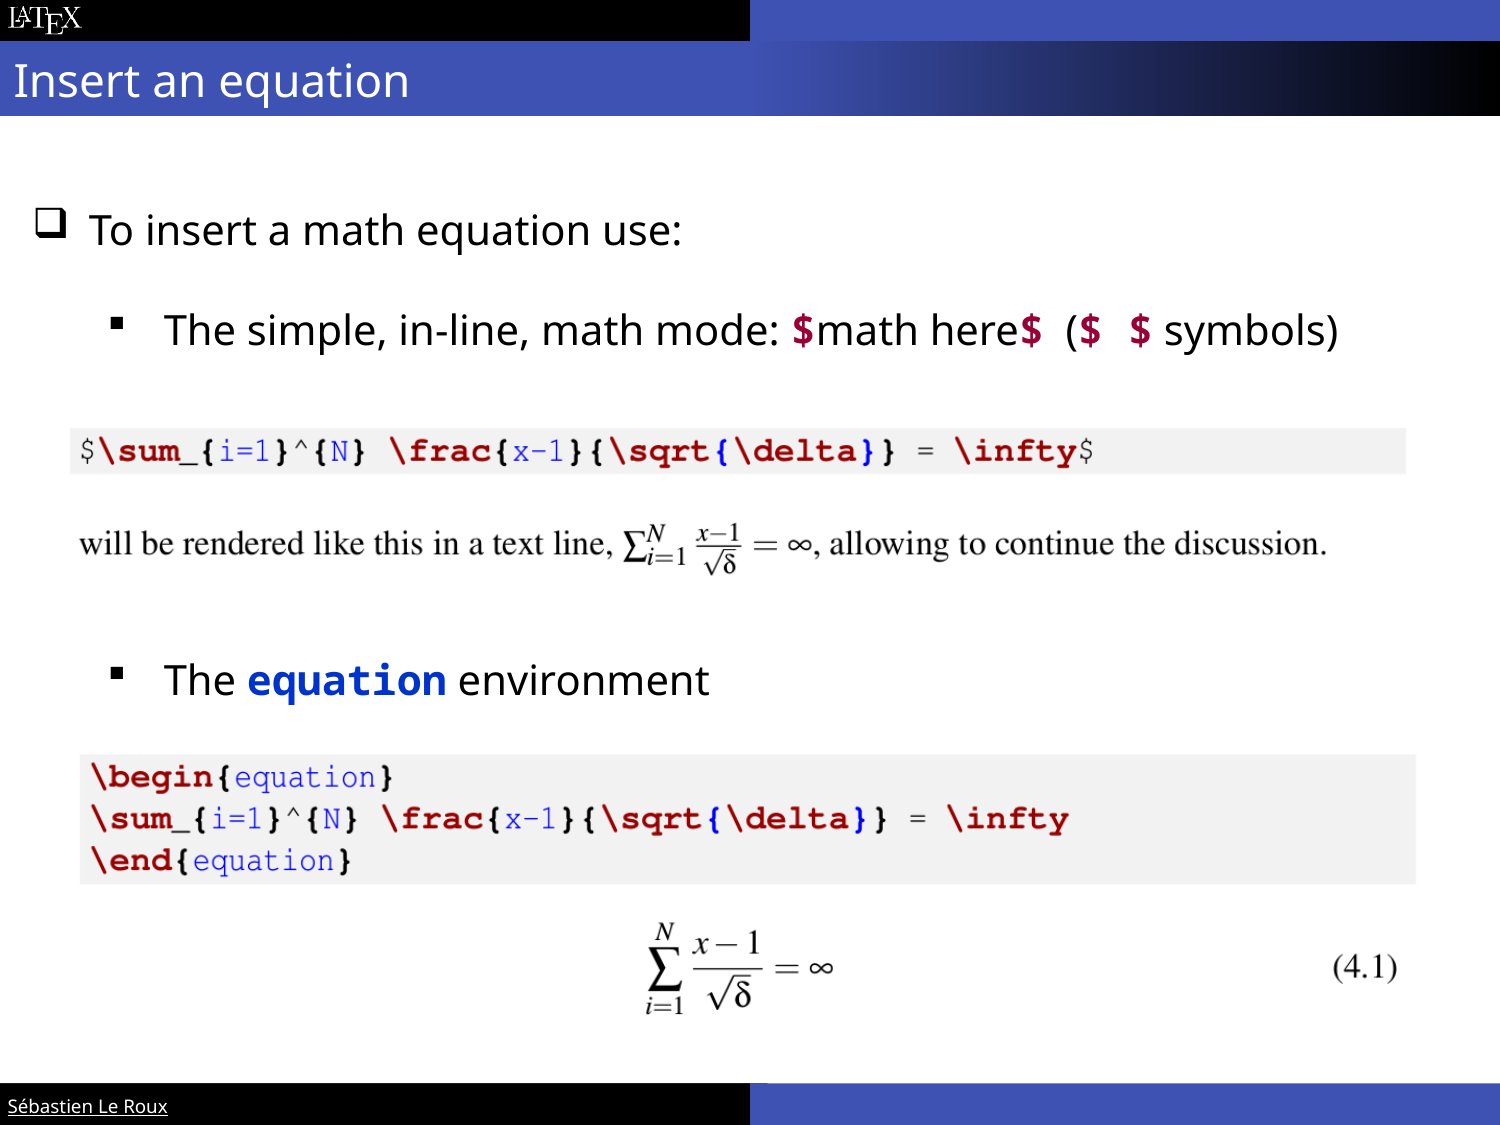

# Insert an equation
To insert a math equation use:
The simple, in-line, math mode: $math here$ ($ $ symbols)
The equation environment